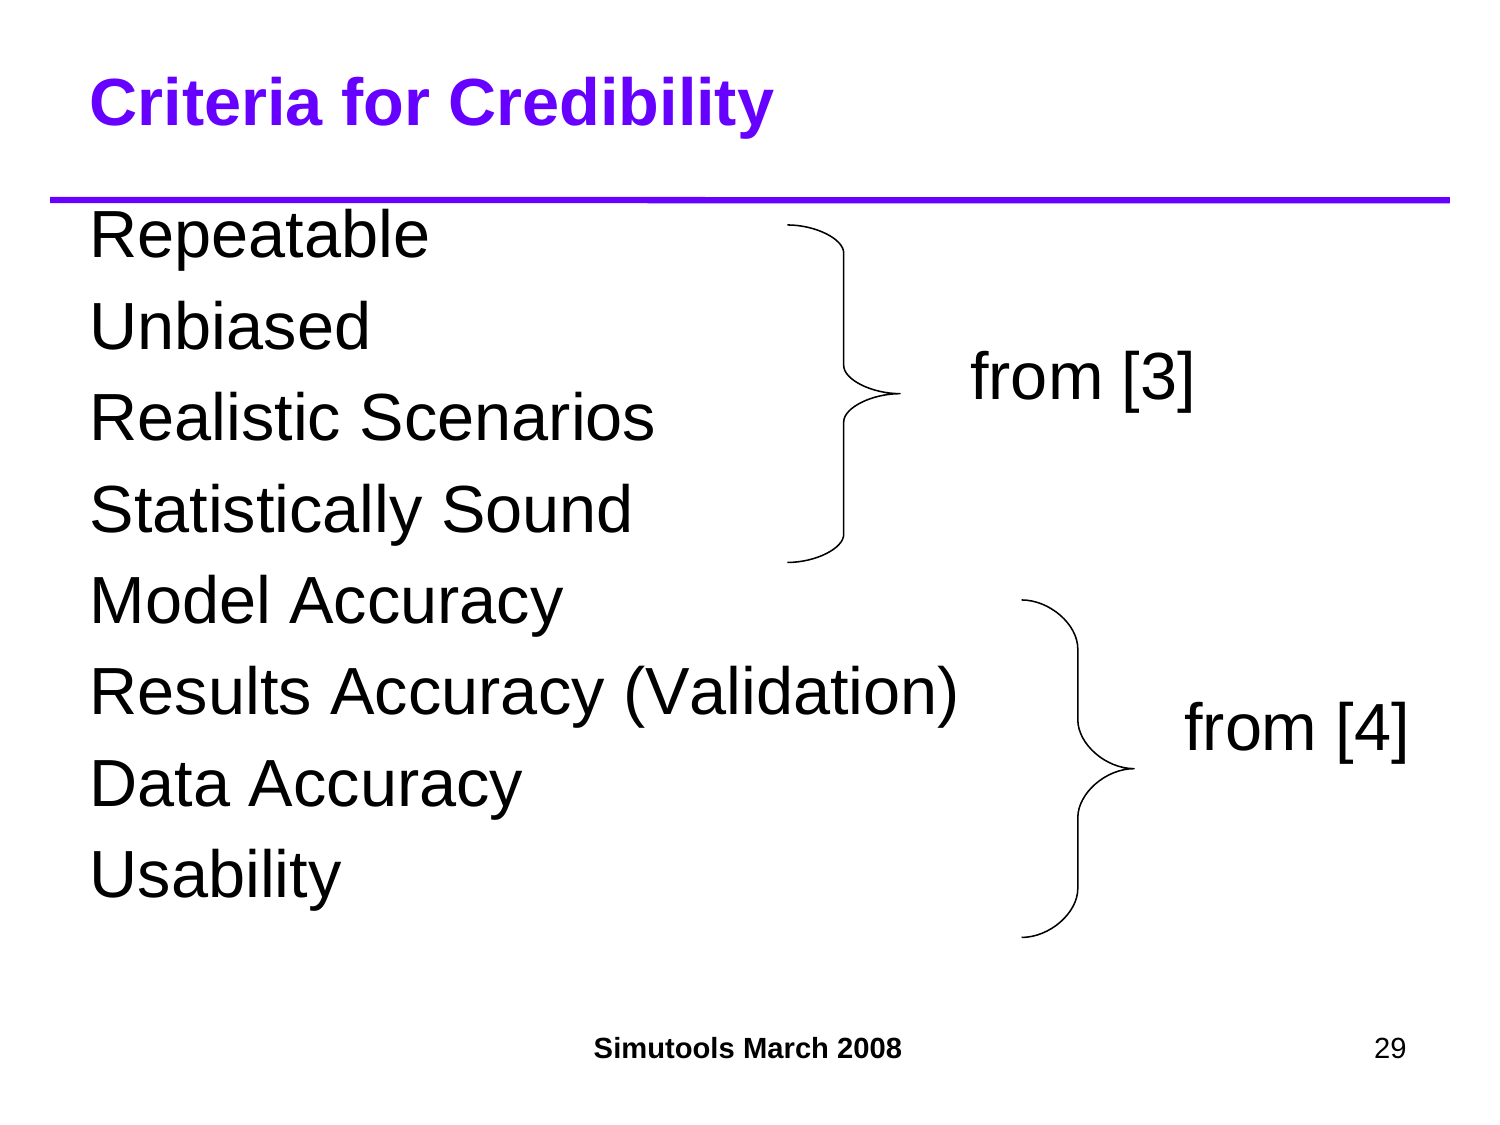

# Criteria for Credibility
Repeatable
Unbiased
Realistic Scenarios
Statistically Sound
Model Accuracy
Results Accuracy (Validation)
Data Accuracy
Usability
from [3]
from [4]
29